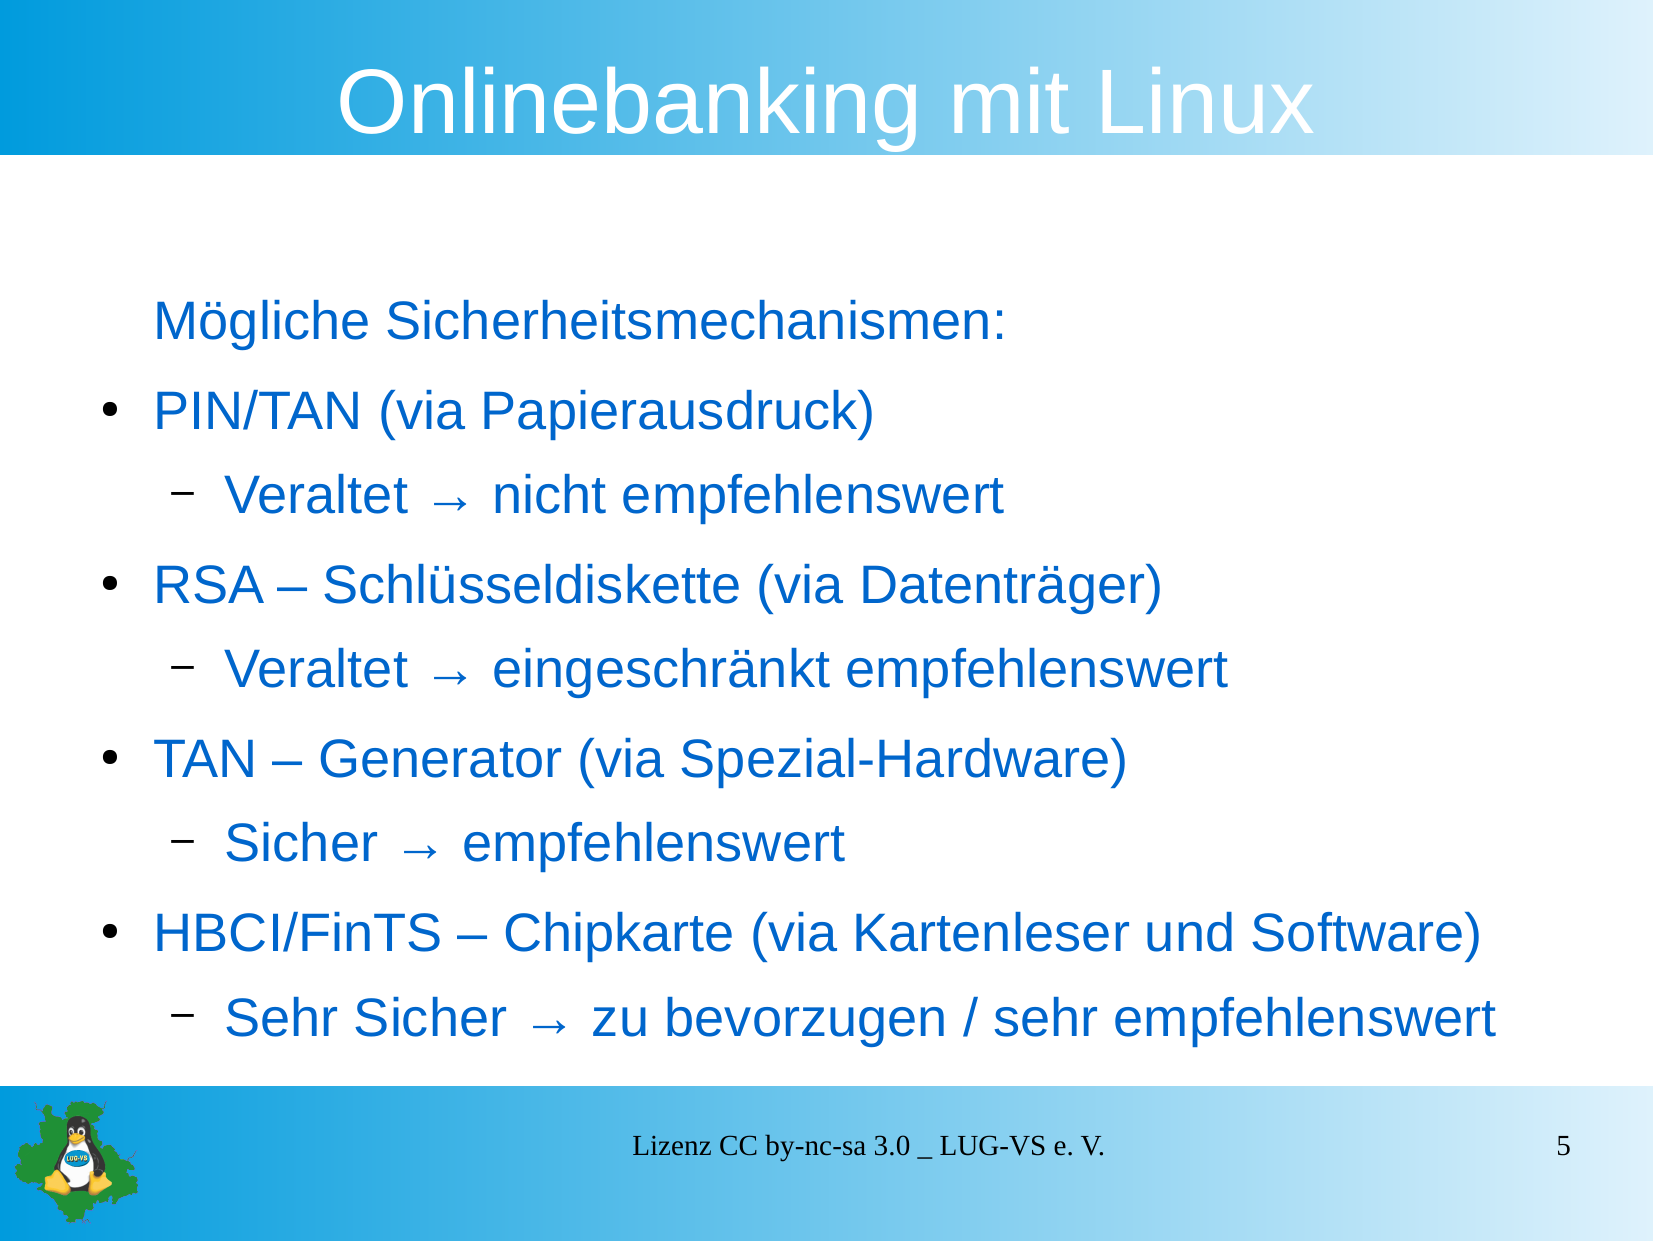

# Onlinebanking mit Linux
Mögliche Sicherheitsmechanismen:
PIN/TAN (via Papierausdruck)
Veraltet → nicht empfehlenswert
RSA – Schlüsseldiskette (via Datenträger)
Veraltet → eingeschränkt empfehlenswert
TAN – Generator (via Spezial-Hardware)
Sicher → empfehlenswert
HBCI/FinTS – Chipkarte (via Kartenleser und Software)
Sehr Sicher → zu bevorzugen / sehr empfehlenswert